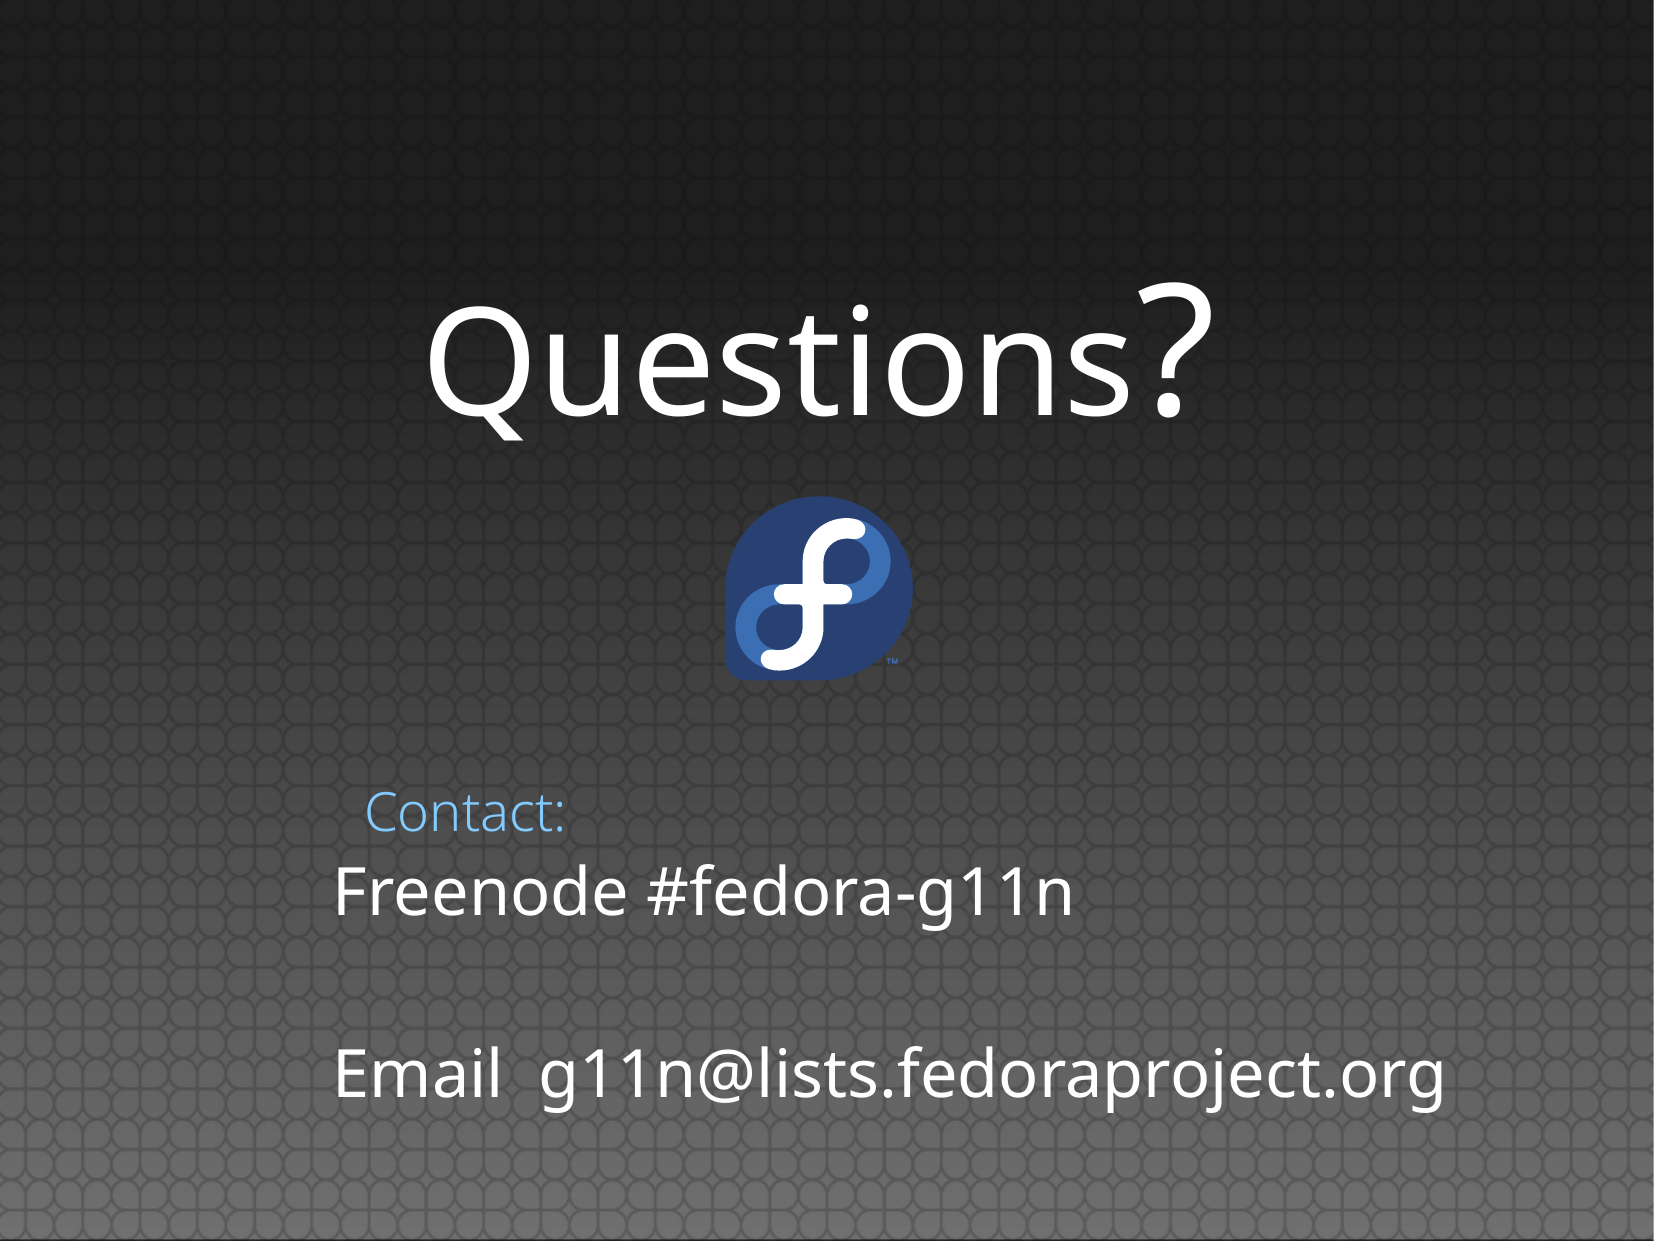

# Questions?
Contact:
Freenode #fedora-g11n
Email g11n@lists.fedoraproject.org